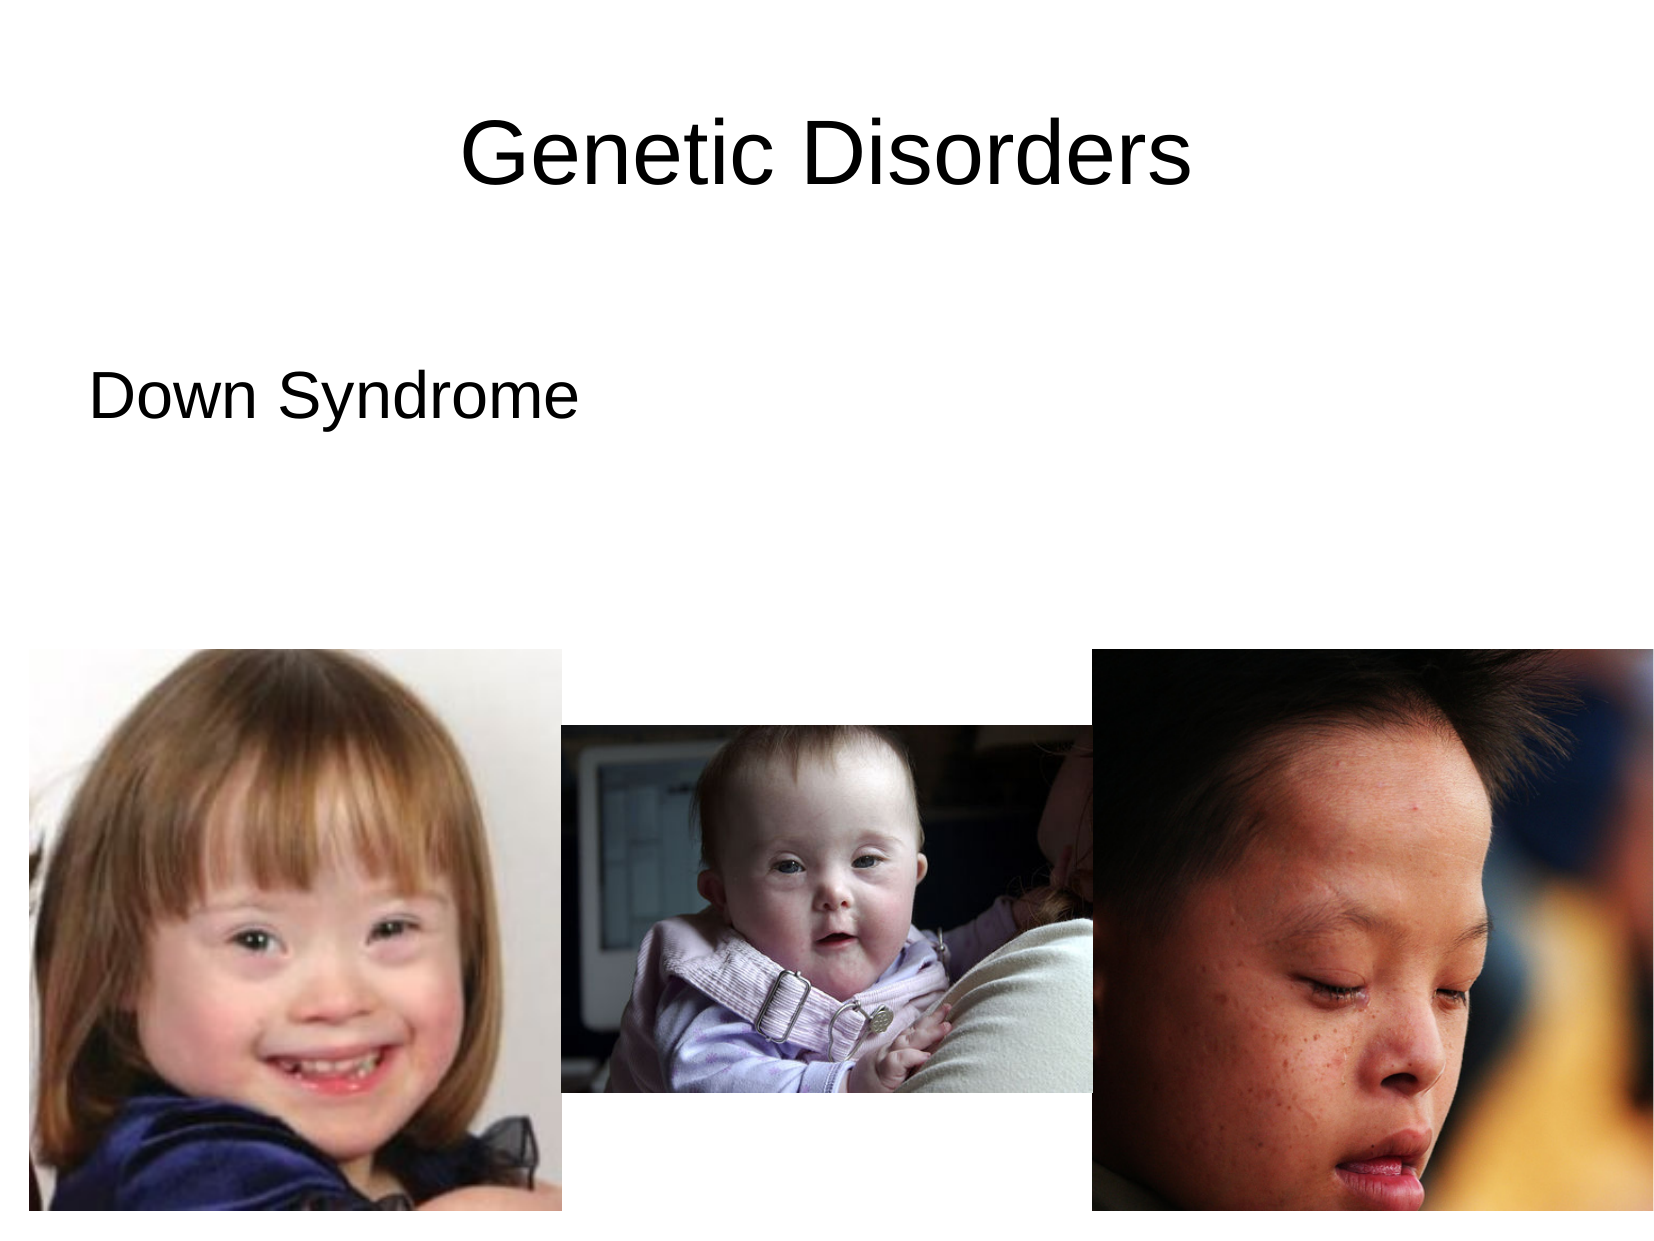

# Genetic Disorders
Down Syndrome
Nondisjunction of chromosome 21
Zygotes have 47 chromosomes (45XY or 45 XX)